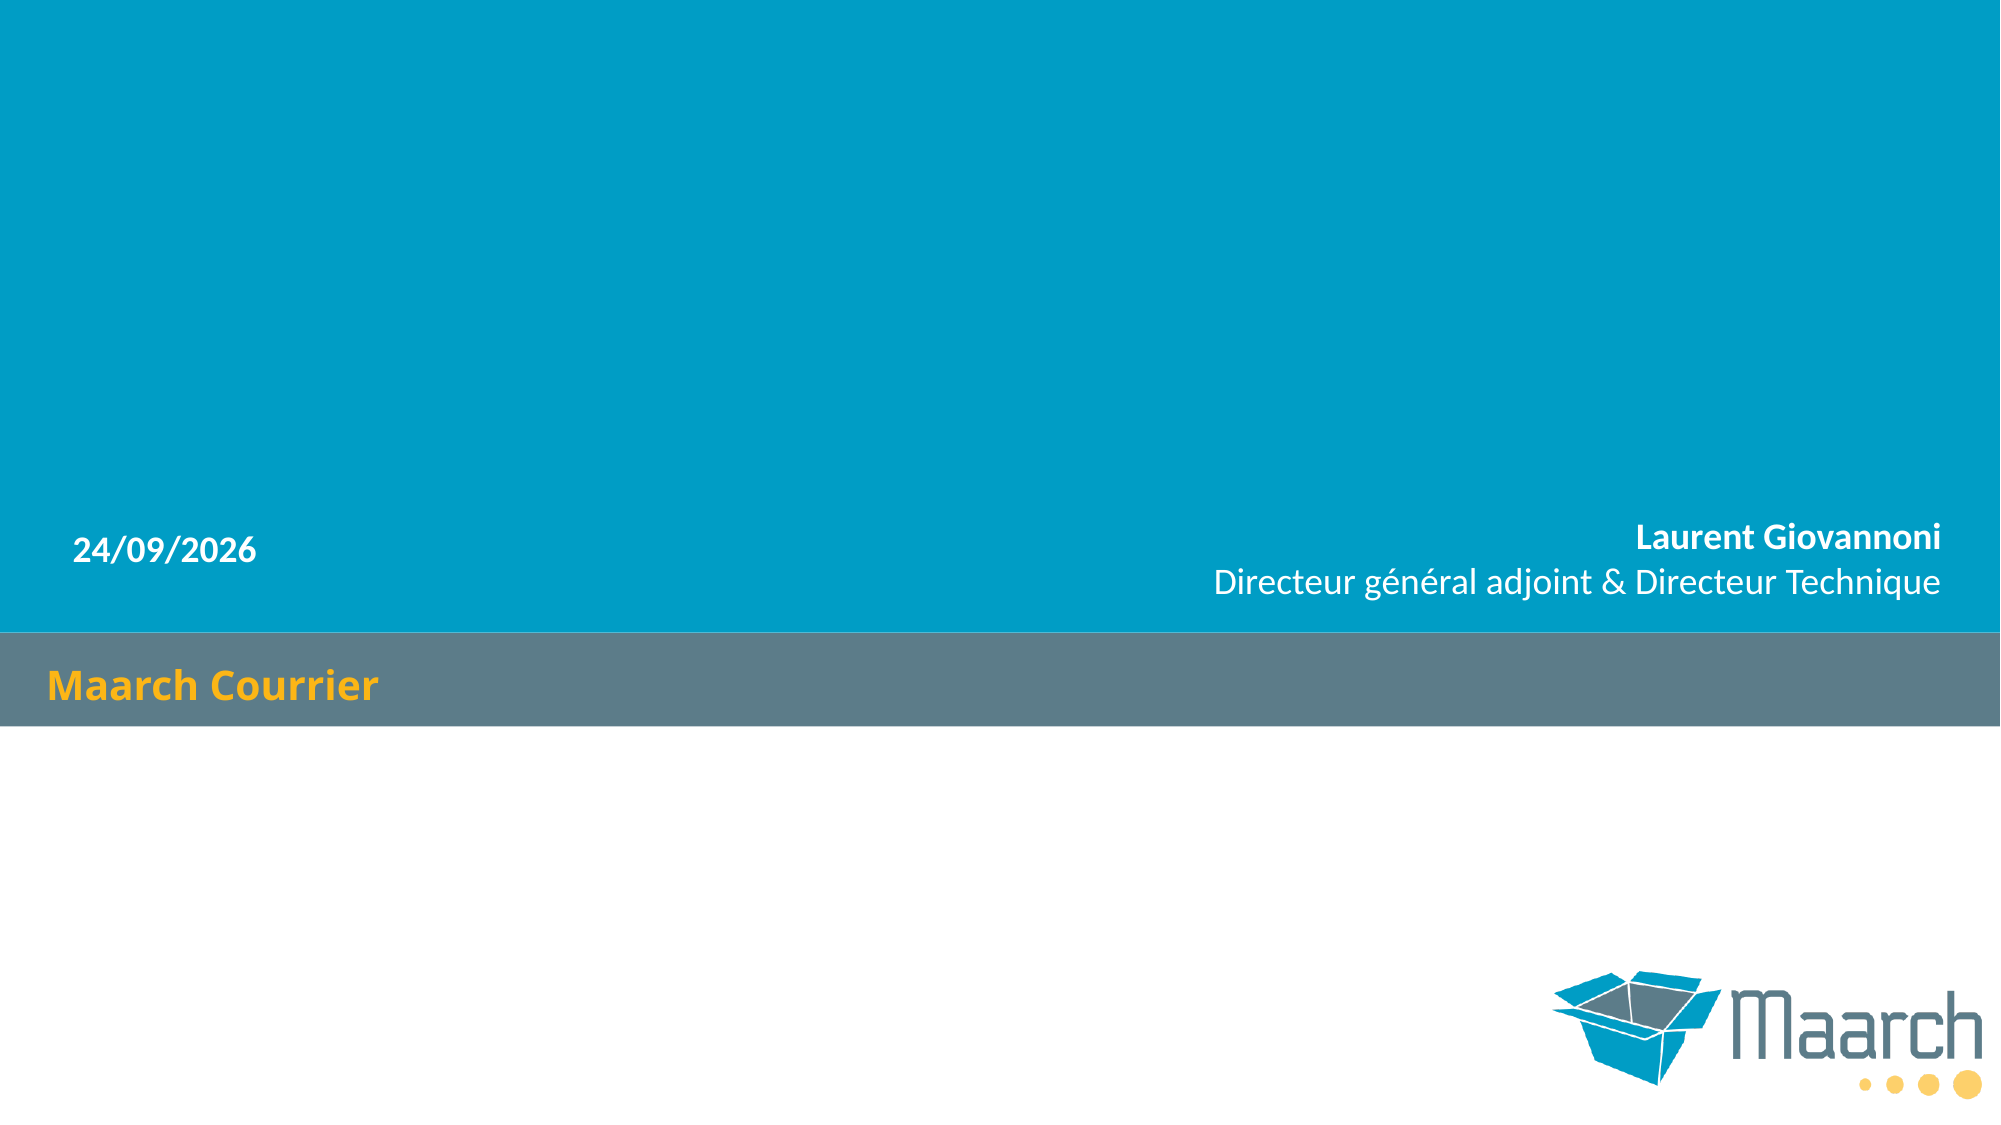

Laurent Giovannoni
Directeur général adjoint & Directeur Technique
# Maarch Courrier